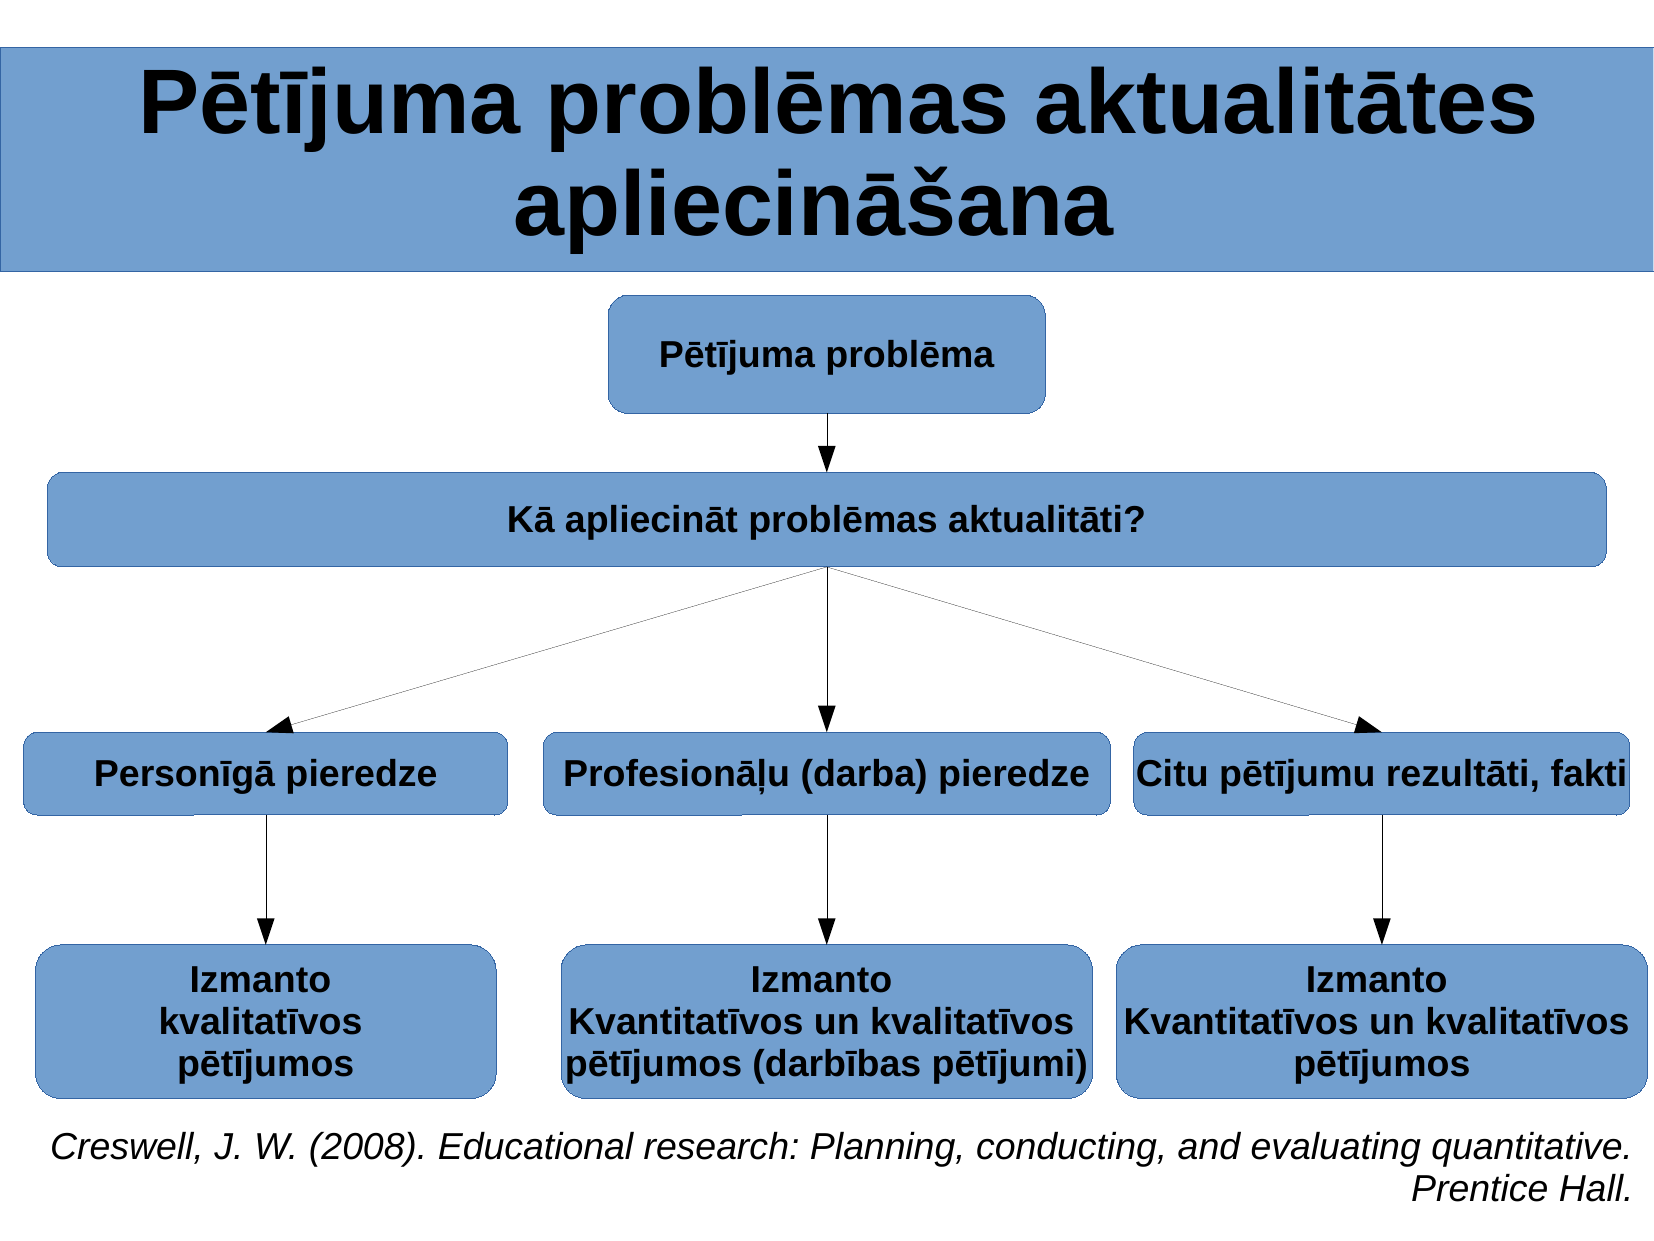

# Pētījuma problēmas aktualitātes apliecināšana
Pētījuma problēma
Kā apliecināt problēmas aktualitāti?
Personīgā pieredze
Profesionāļu (darba) pieredze
Citu pētījumu rezultāti, fakti
Izmanto
kvalitatīvos
pētījumos
Izmanto
Kvantitatīvos un kvalitatīvos
pētījumos (darbības pētījumi)
Izmanto
Kvantitatīvos un kvalitatīvos
pētījumos
Creswell, J. W. (2008). Educational research: Planning, conducting, and evaluating quantitative.
 Prentice Hall.